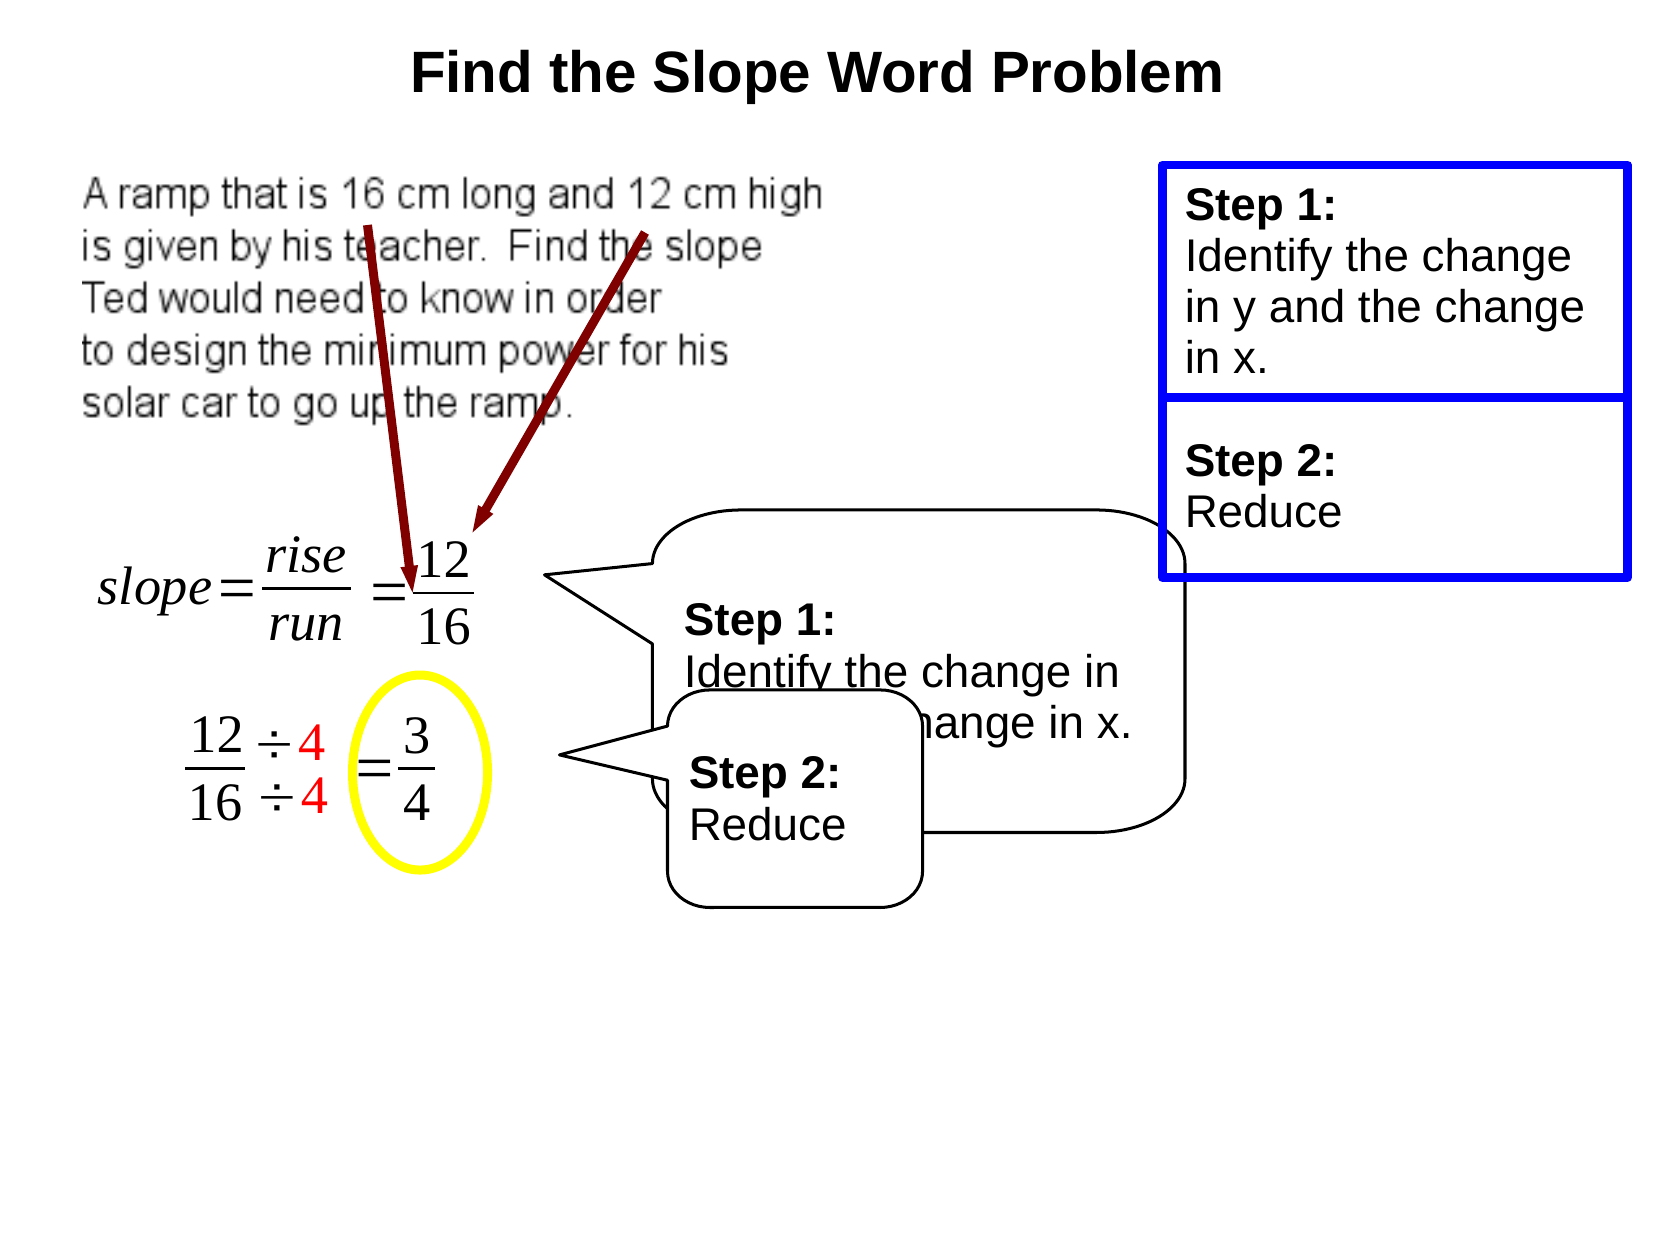

Find the Slope Word Problem
Step 1:
Identify the change in y and the change in x.
Step 2:
Reduce
Step 1:
Identify the change in
y and the change in x.
Step 2:
Reduce